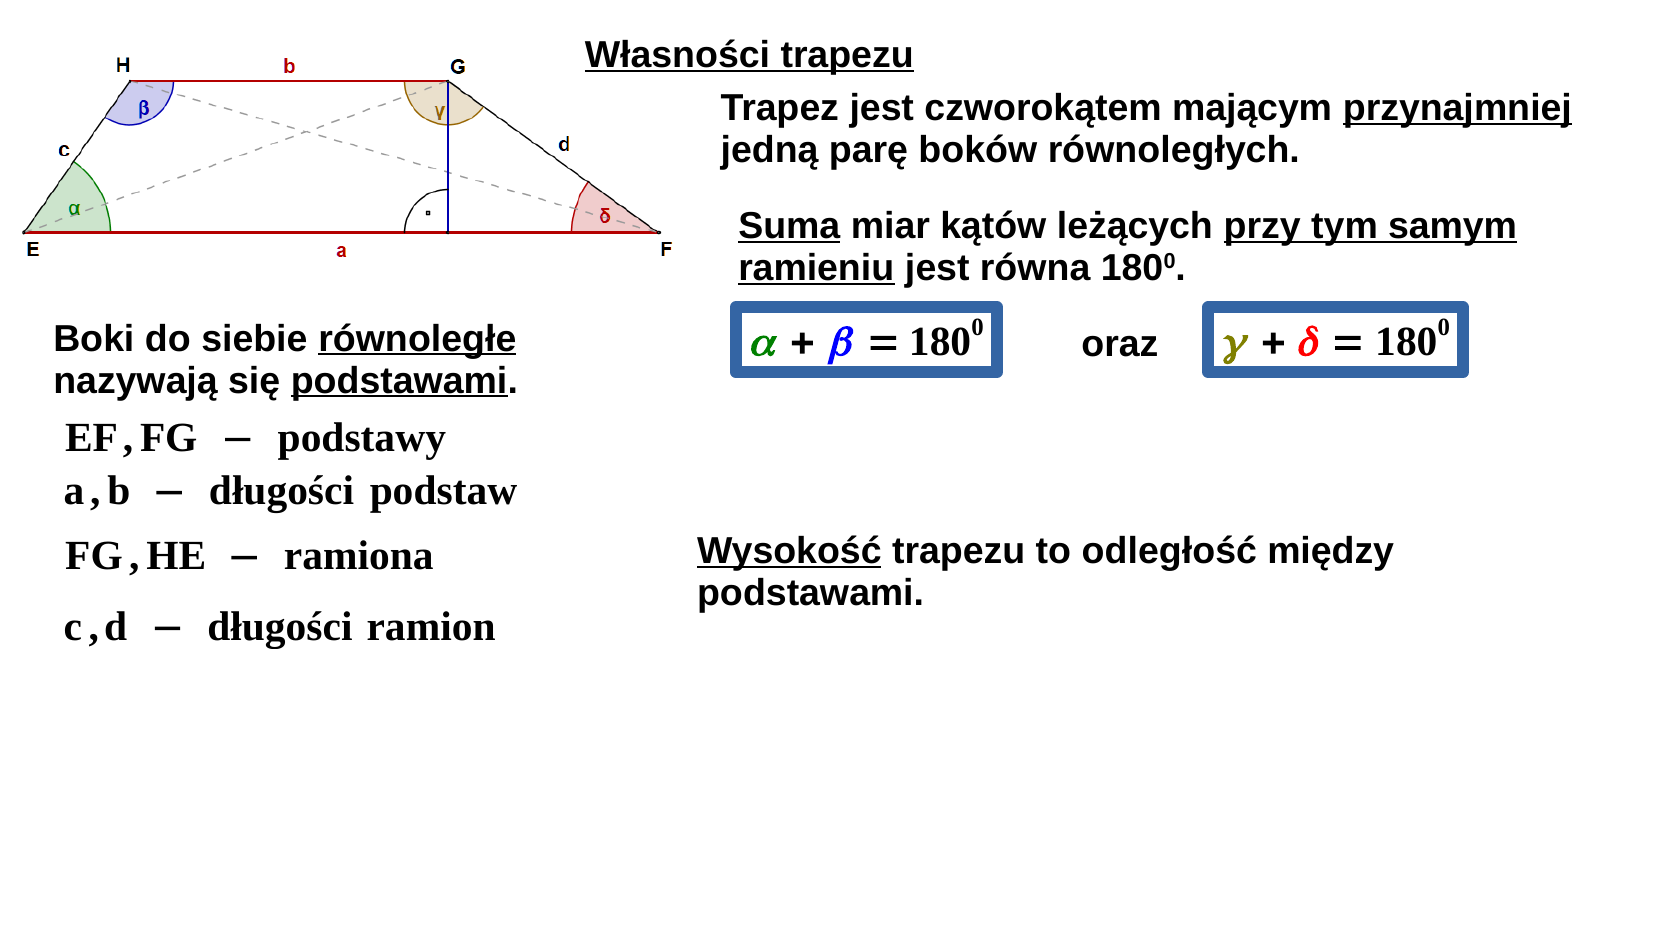

Własności trapezu
Trapez jest czworokątem mającym przynajmniej jedną parę boków równoległych.
Suma miar kątów leżących przy tym samym ramieniu jest równa 1800.
Boki do siebie równoległe nazywają się podstawami.
oraz
Wysokość trapezu to odległość między podstawami.